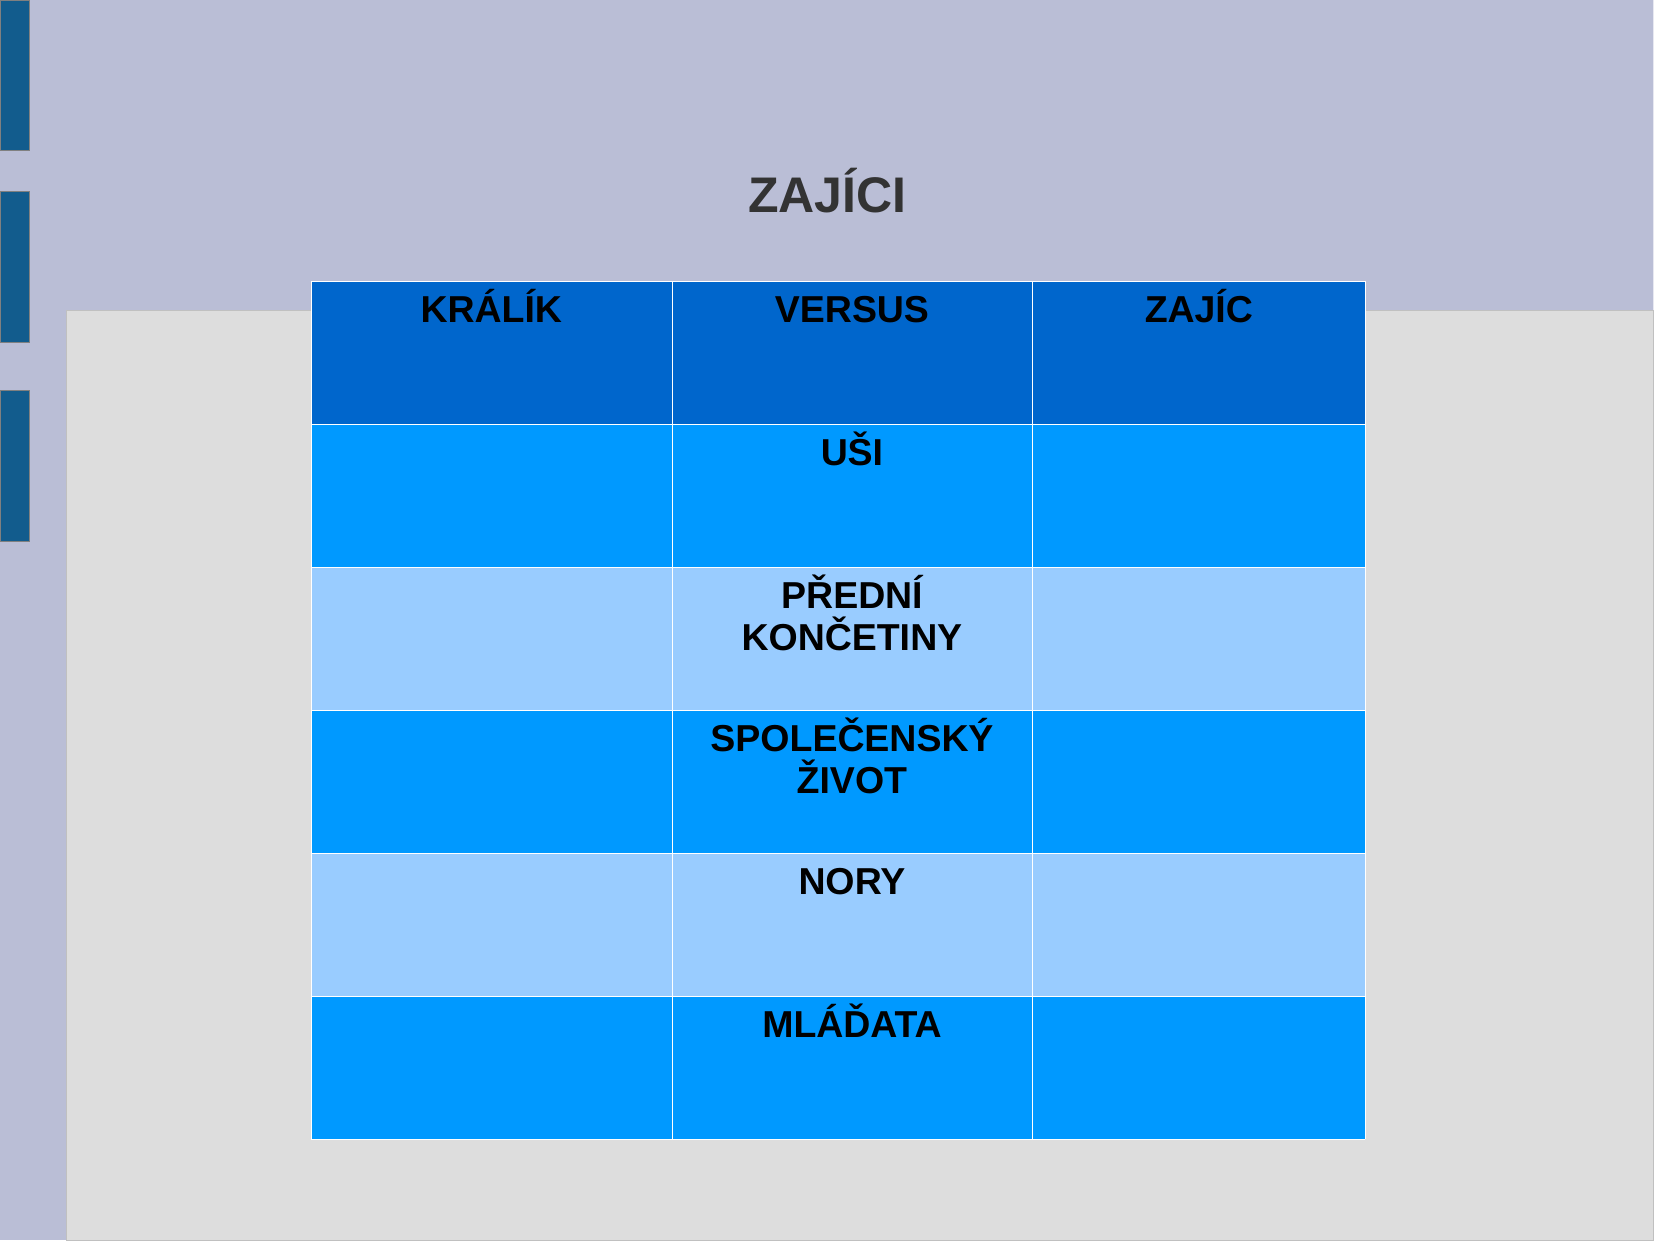

# ZAJÍCI
| KRÁLÍK | VERSUS | ZAJÍC |
| --- | --- | --- |
| | UŠI | |
| | PŘEDNÍ KONČETINY | |
| | SPOLEČENSKÝ ŽIVOT | |
| | NORY | |
| | MLÁĎATA | |